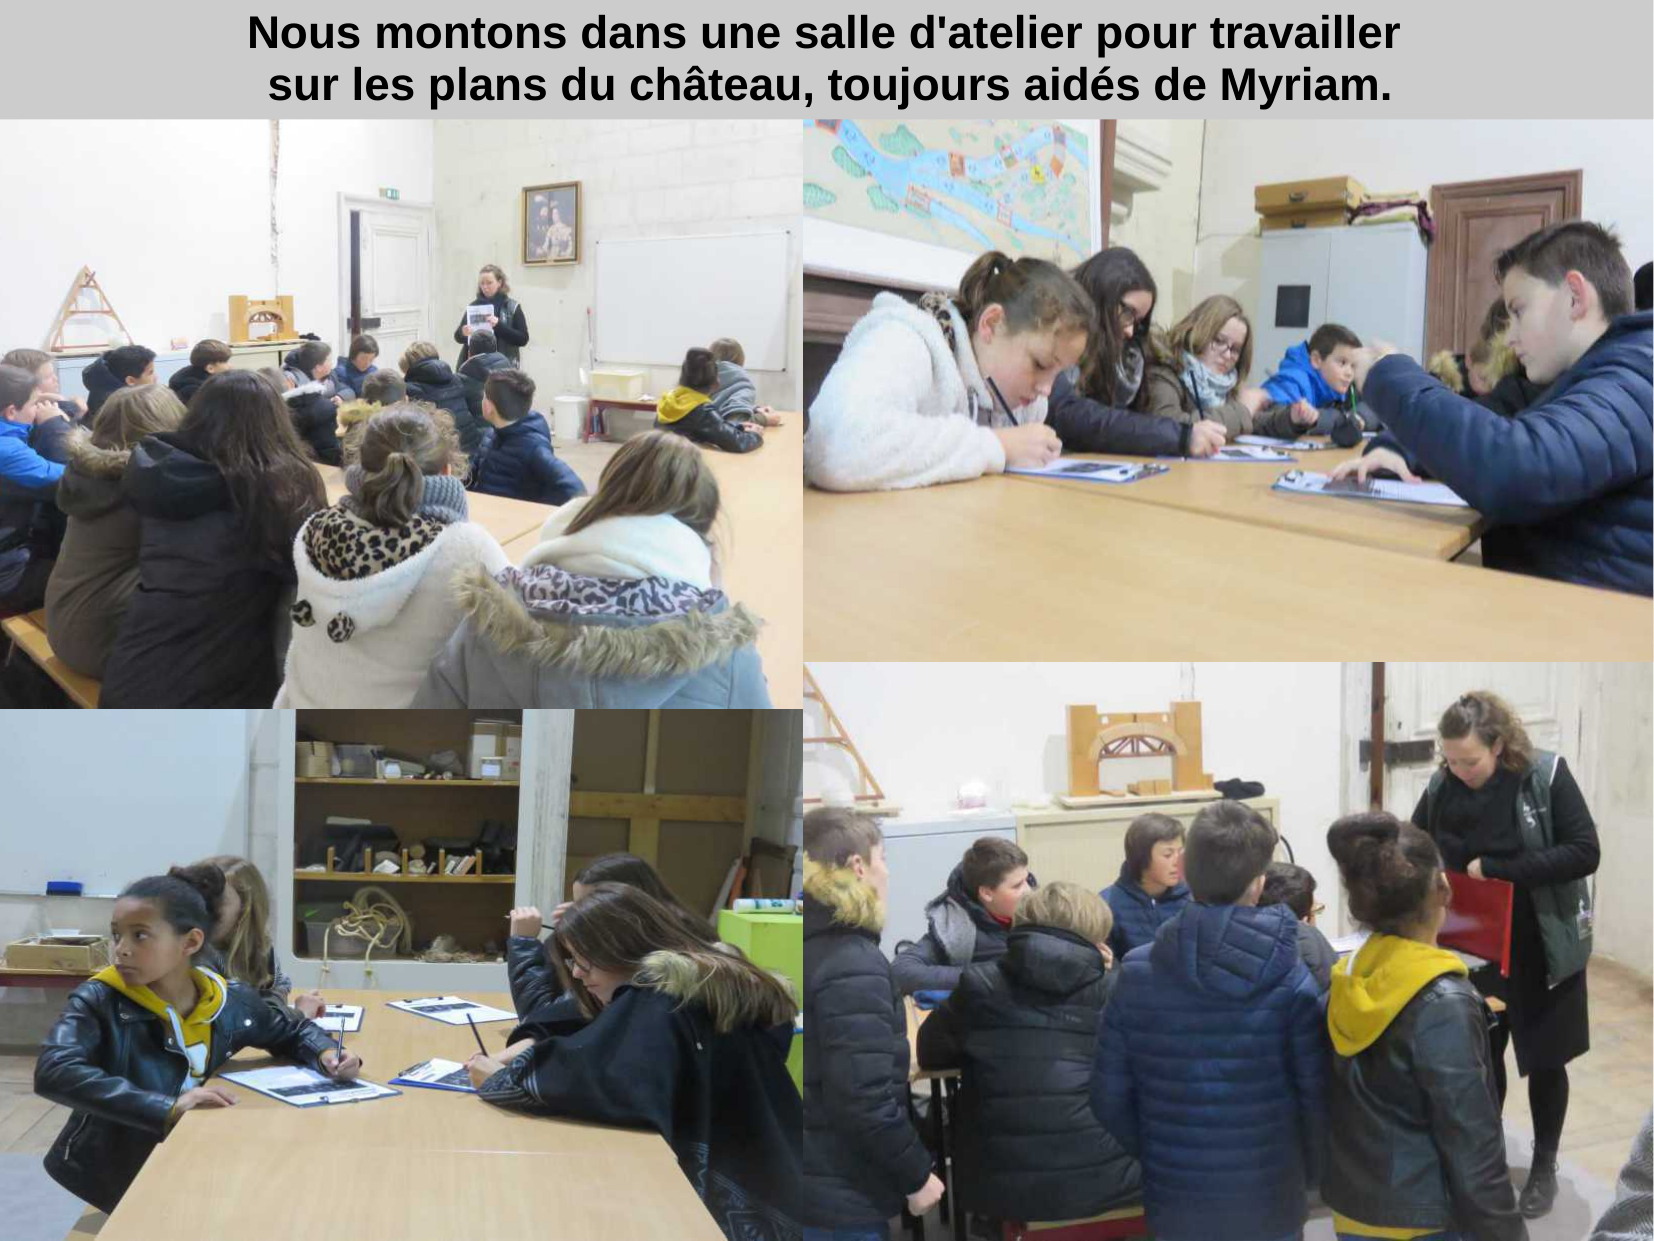

Nous montons dans une salle d'atelier pour travailler
 sur les plans du château, toujours aidés de Myriam.